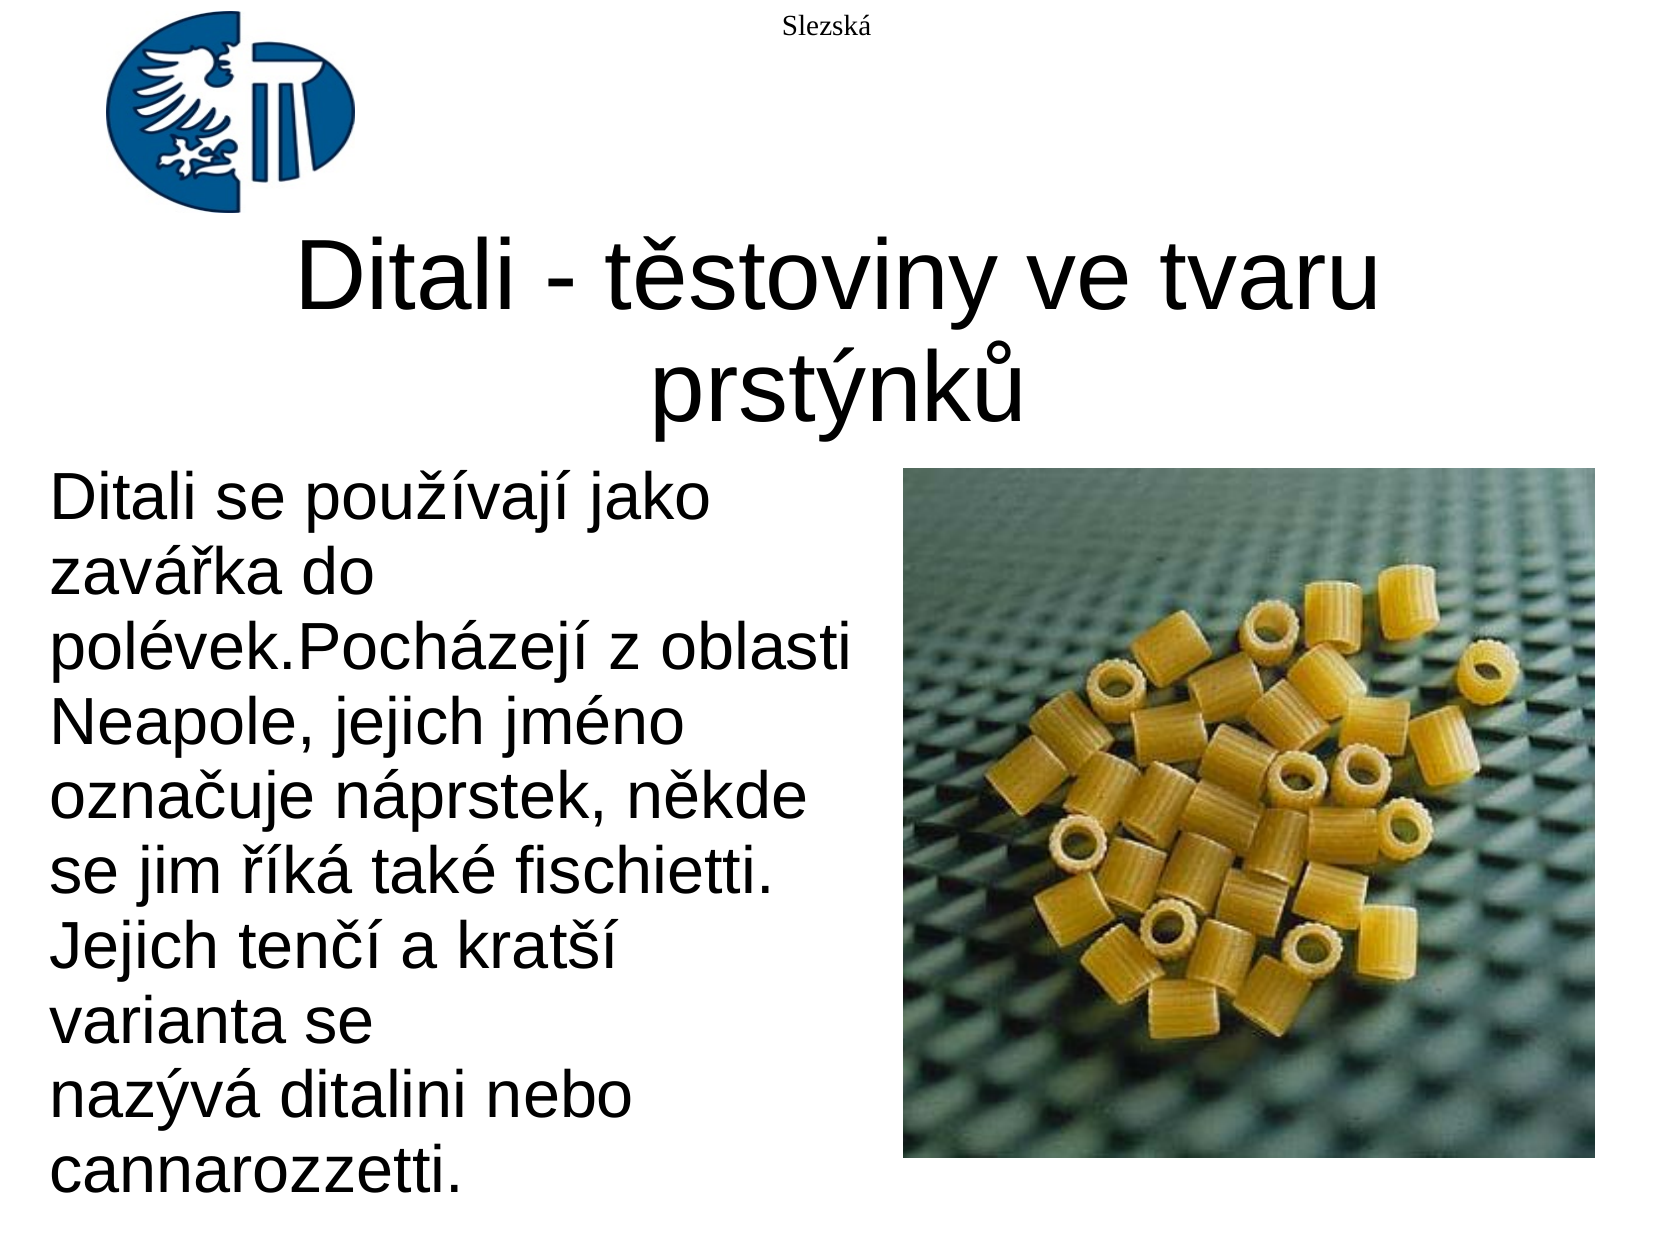

ahoj
# Ditali - těstoviny ve tvaru prstýnků
Ditali se používají jako zavářka do polévek.Pocházejí z oblasti Neapole, jejich jméno označuje náprstek, někde se jim říká také fischietti.
Jejich tenčí a kratší varianta se nazývá ditalini nebo cannarozzetti.